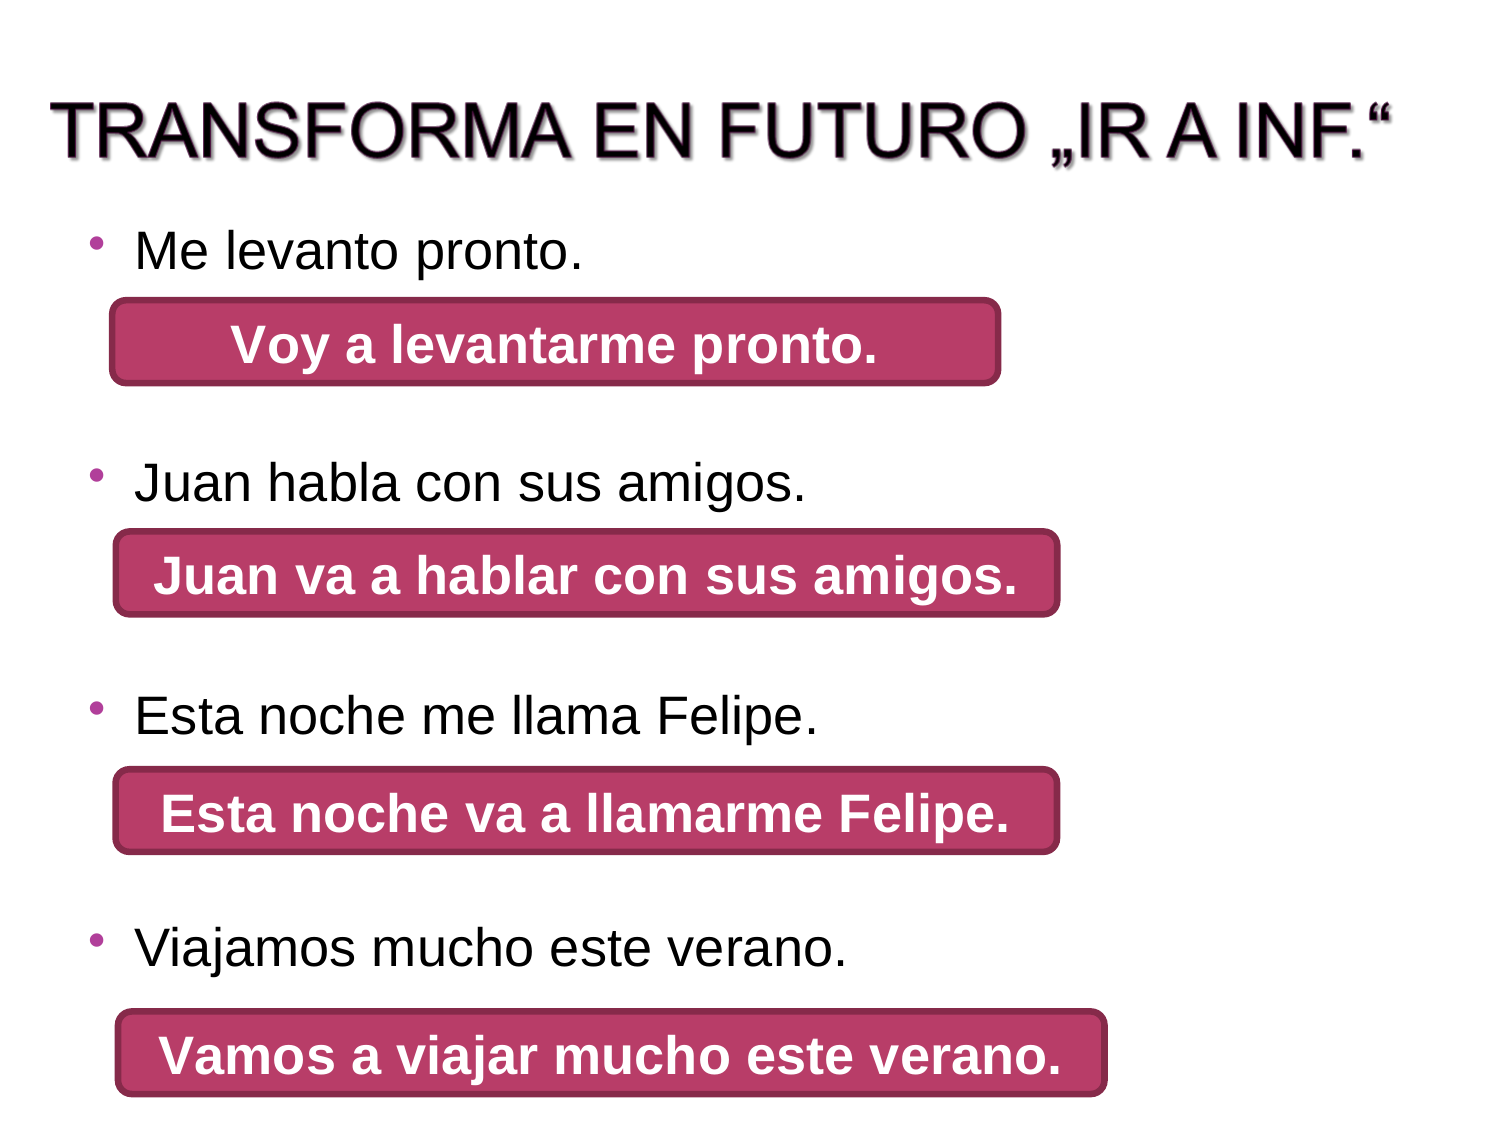

# Me levanto pronto.
Juan habla con sus amigos.
Esta noche me llama Felipe.
Viajamos mucho este verano.
Voy a levantarme pronto.
Juan va a hablar con sus amigos.
Esta noche va a llamarme Felipe.
Vamos a viajar mucho este verano.